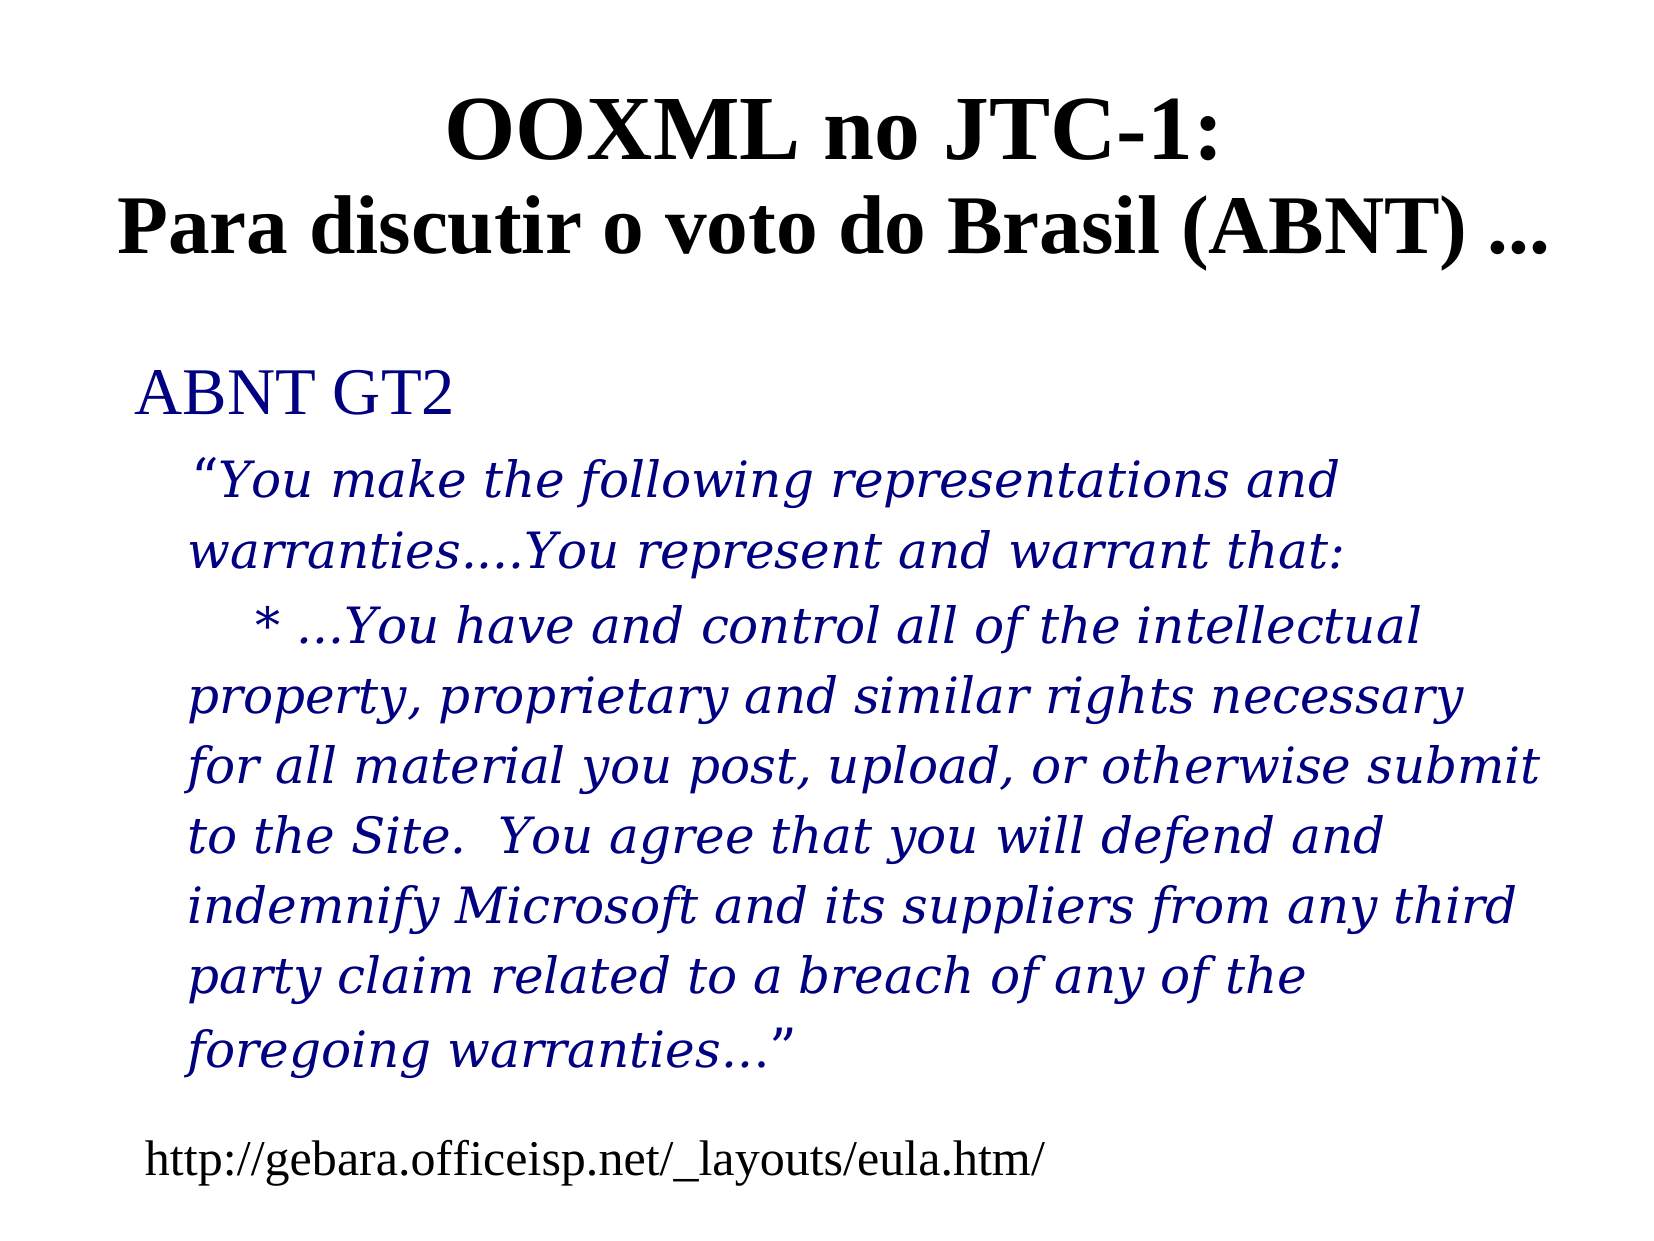

# OOXML no JTC-1: Para discutir o voto do Brasil (ABNT) ...
ABNT GT2
“You make the following representations and warranties....You represent and warrant that:
 * ...You have and control all of the intellectual property, proprietary and similar rights necessary for all material you post, upload, or otherwise submit to the Site. You agree that you will defend and indemnify Microsoft and its suppliers from any third party claim related to a breach of any of the foregoing warranties...”
http://gebara.officeisp.net/_layouts/eula.htm/